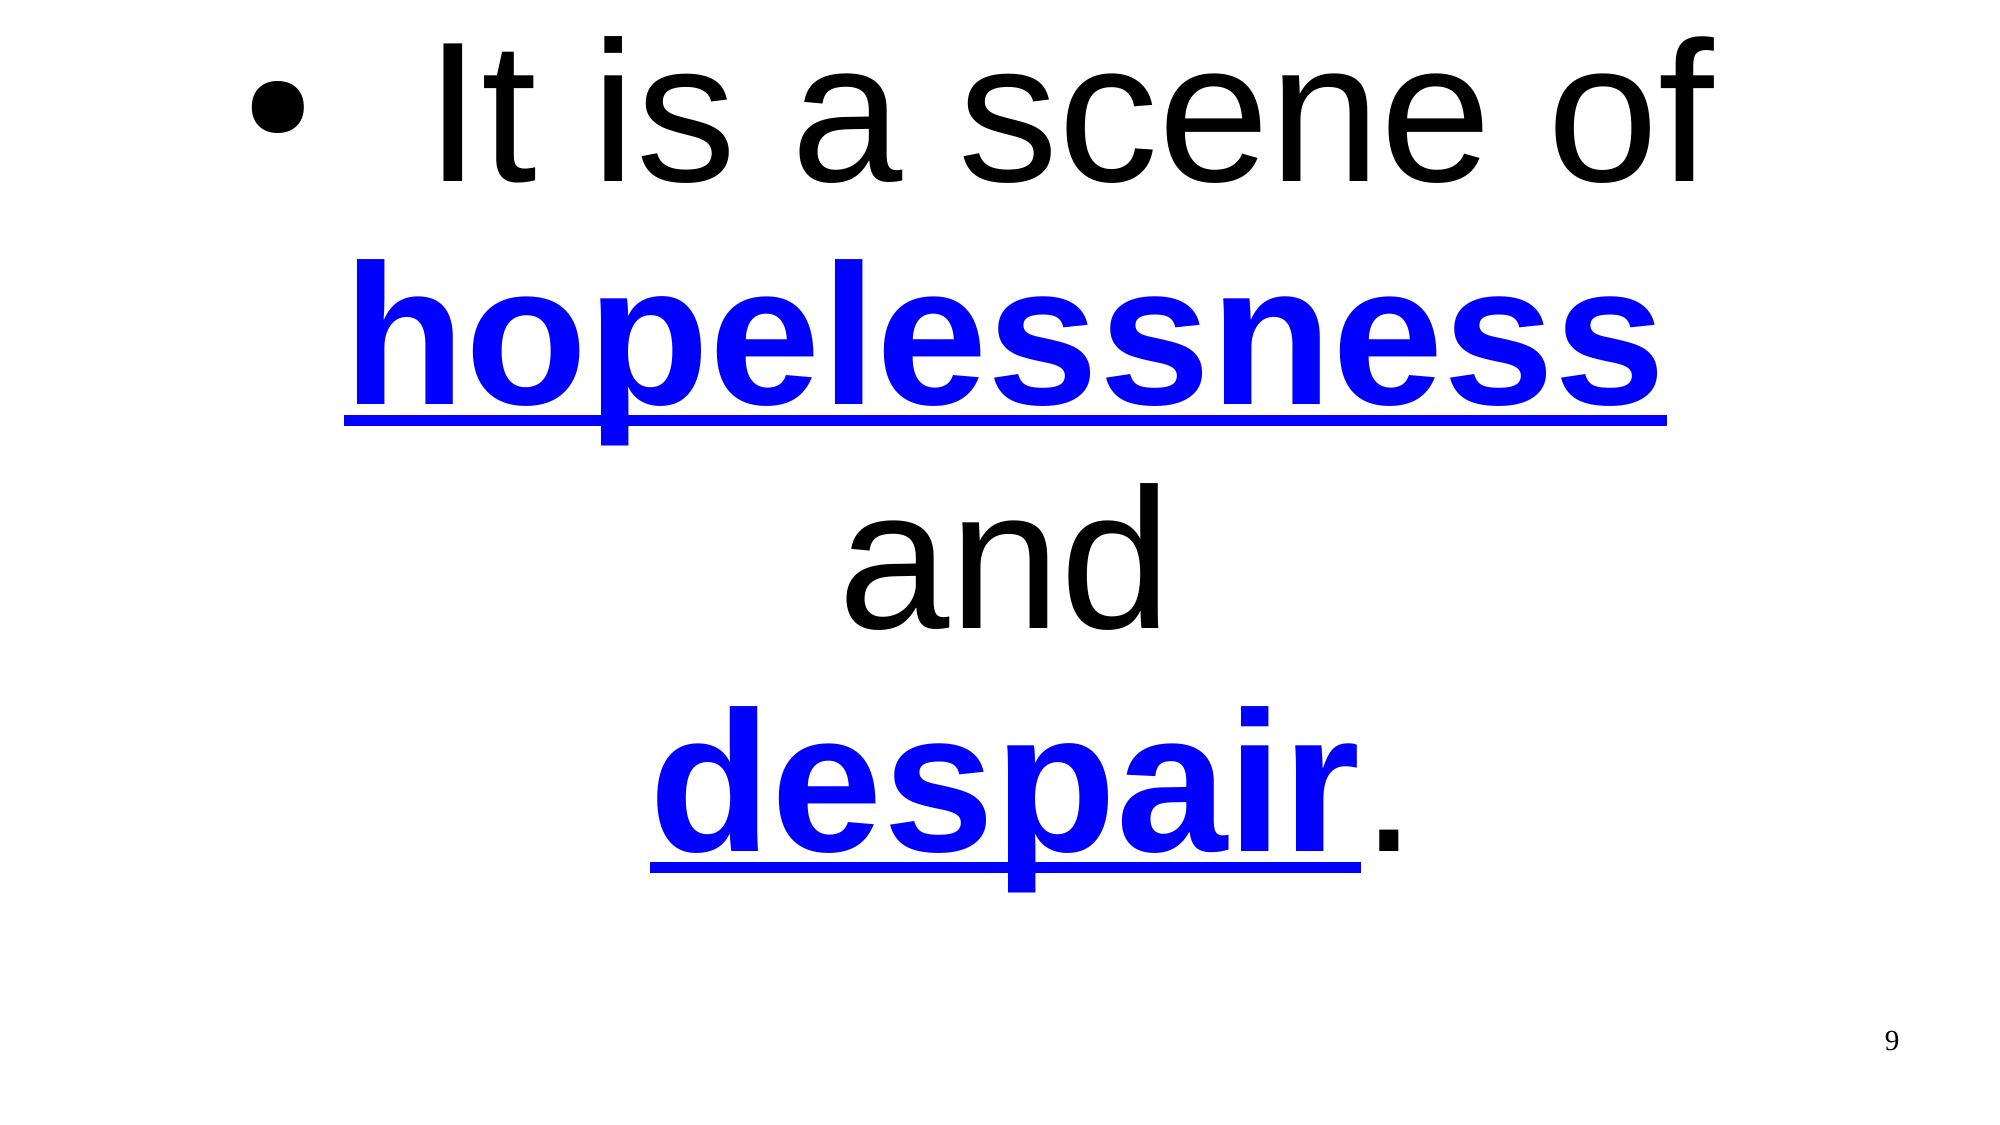

# It is a scene of hopelessness and despair.
9